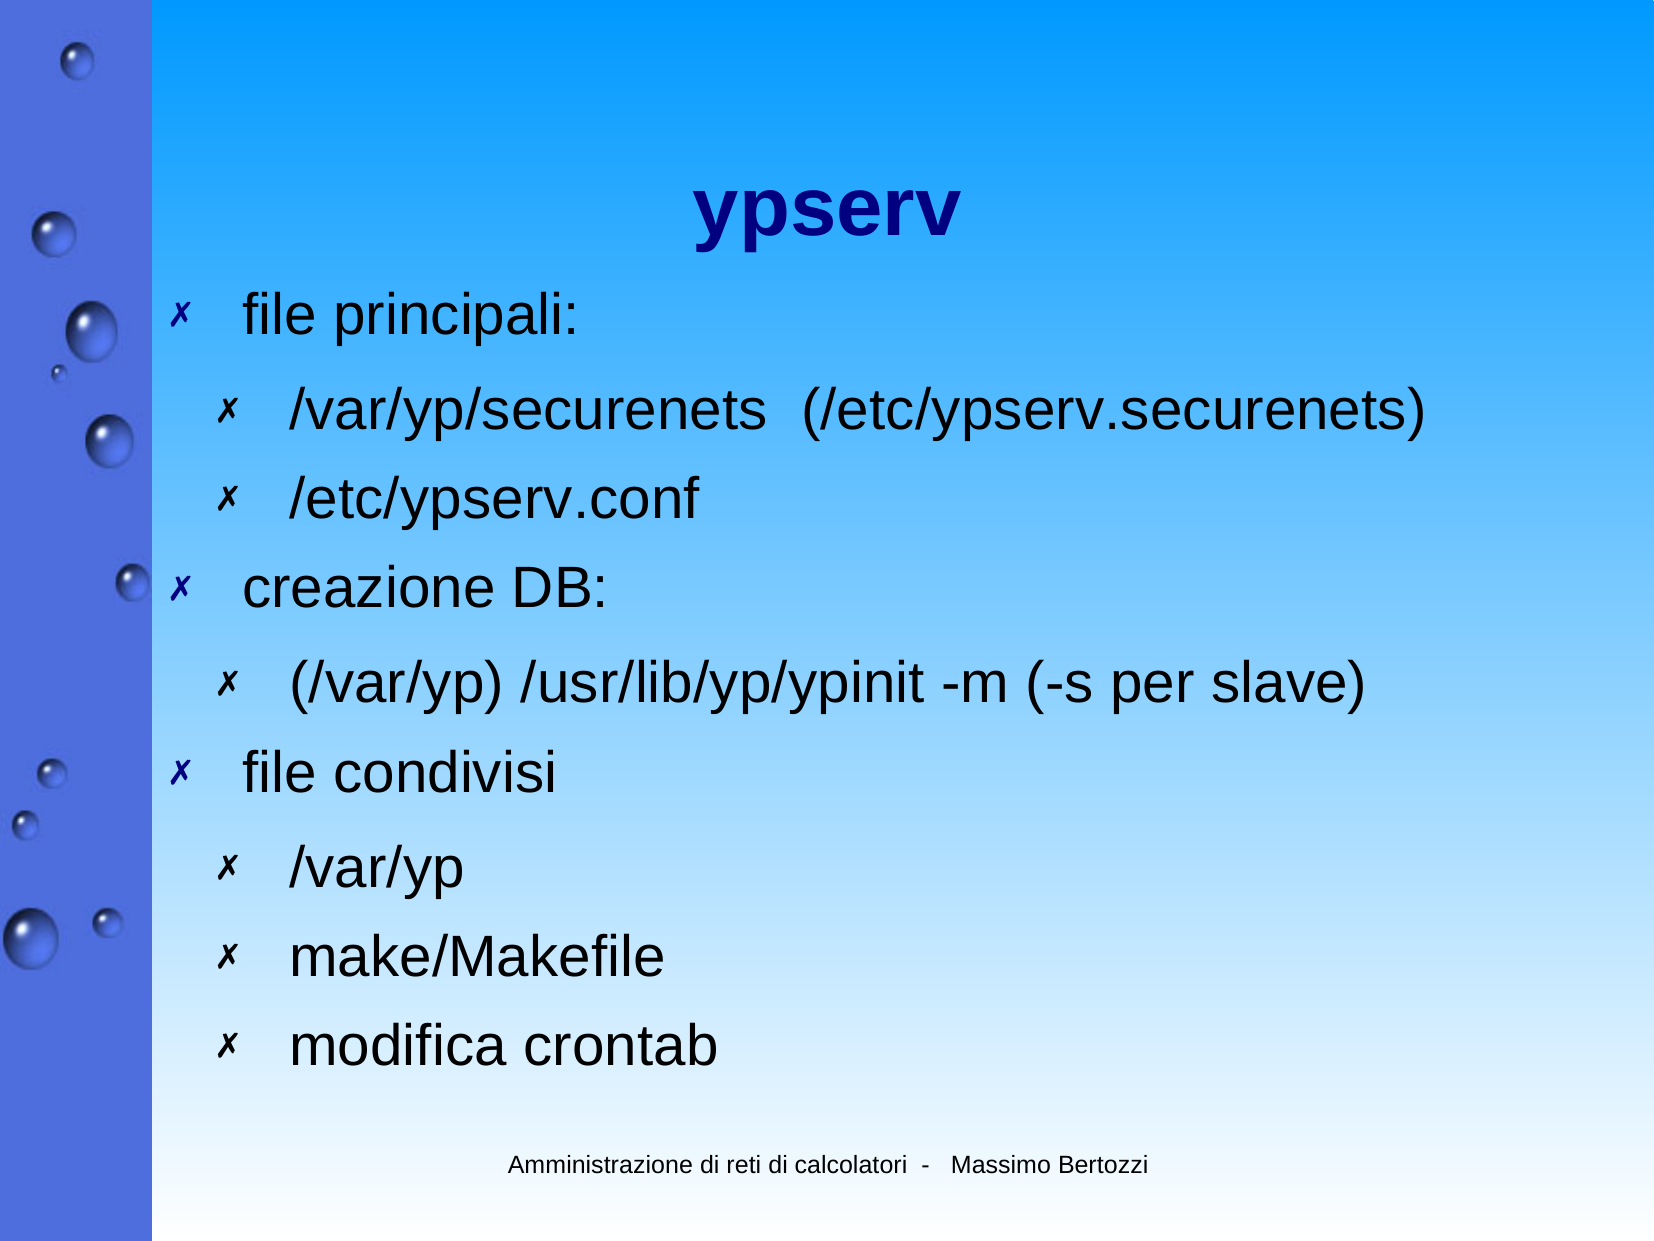

# ypserv
file principali:
/var/yp/securenets (/etc/ypserv.securenets)
/etc/ypserv.conf
creazione DB:
(/var/yp) /usr/lib/yp/ypinit -m (-s per slave)
file condivisi
/var/yp
make/Makefile
modifica crontab